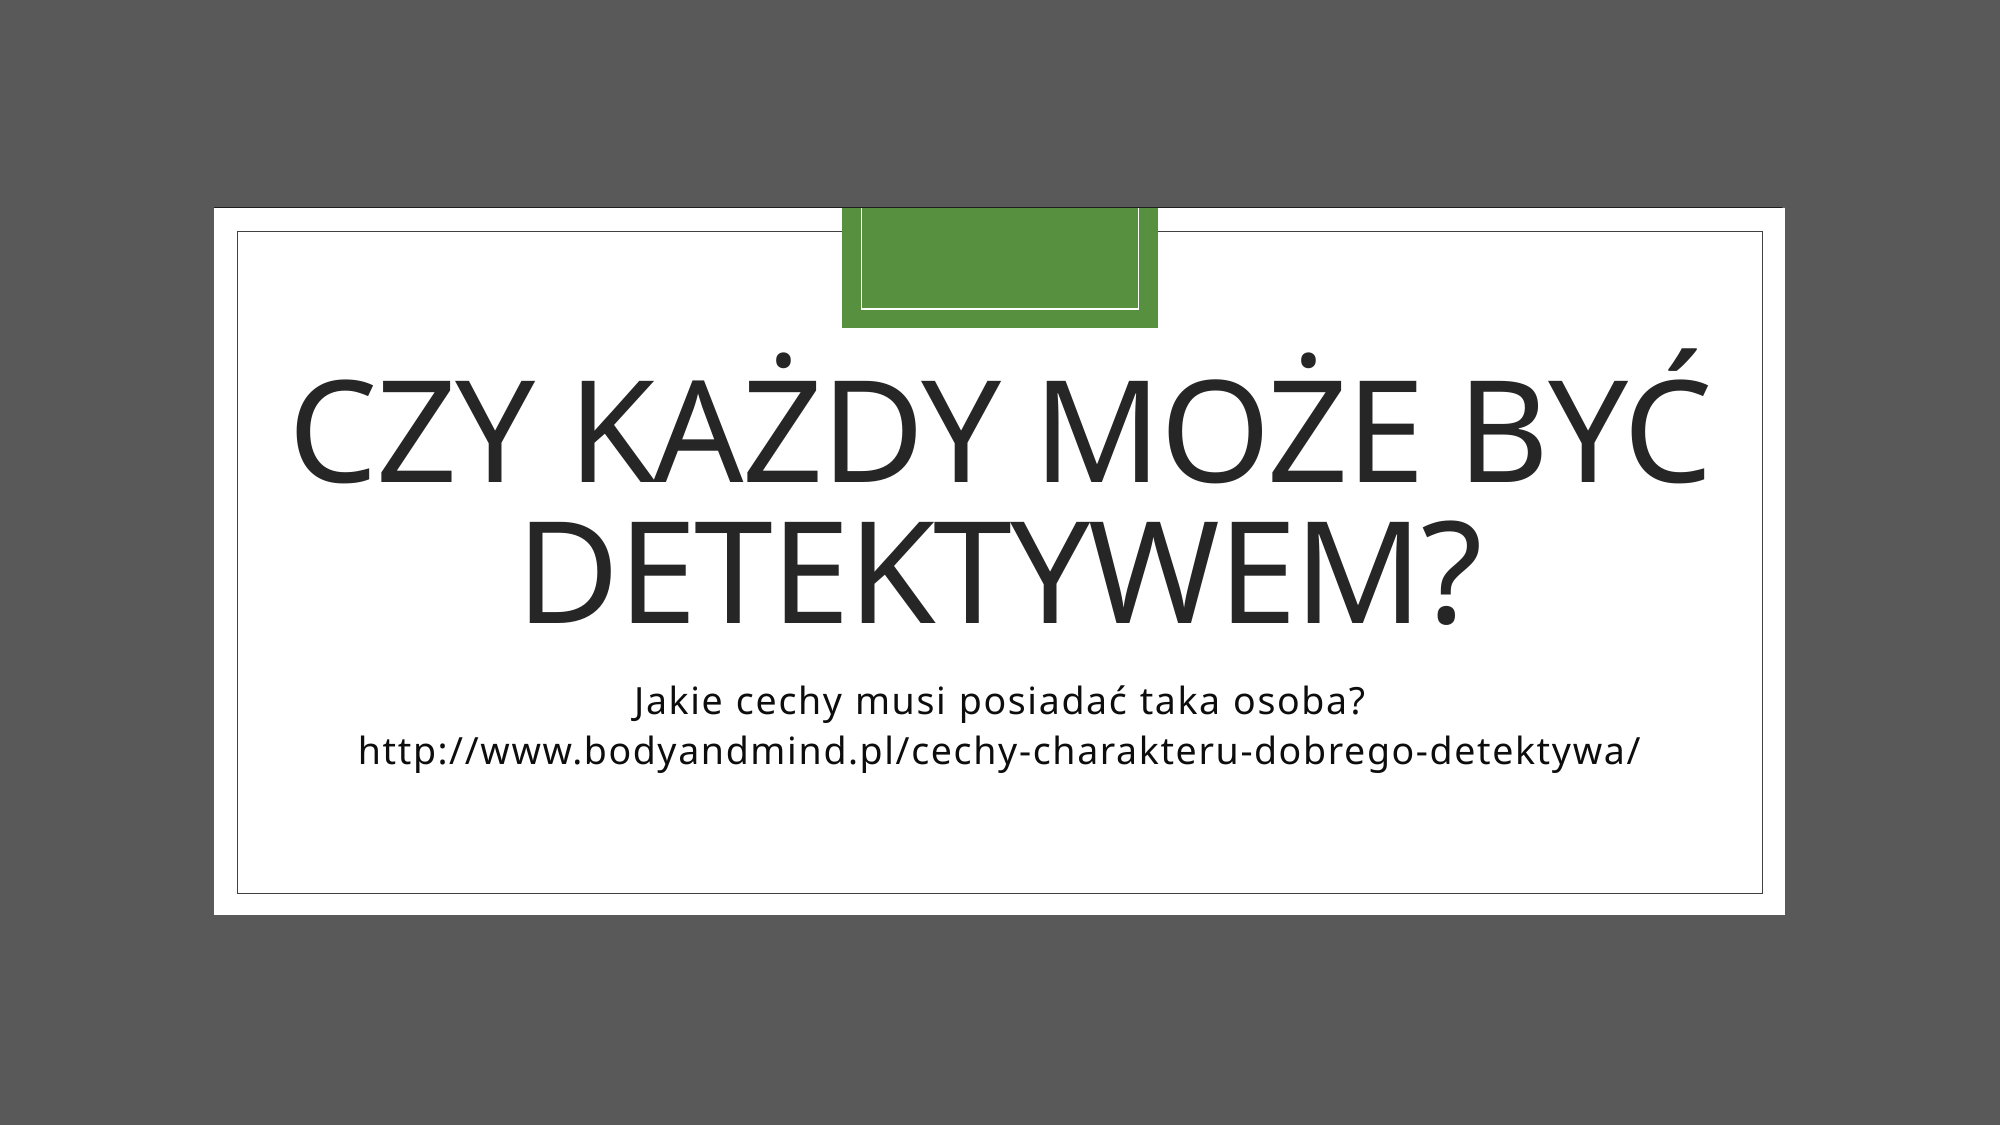

# Czy każdy może być detektywem?
Jakie cechy musi posiadać taka osoba?
http://www.bodyandmind.pl/cechy-charakteru-dobrego-detektywa/